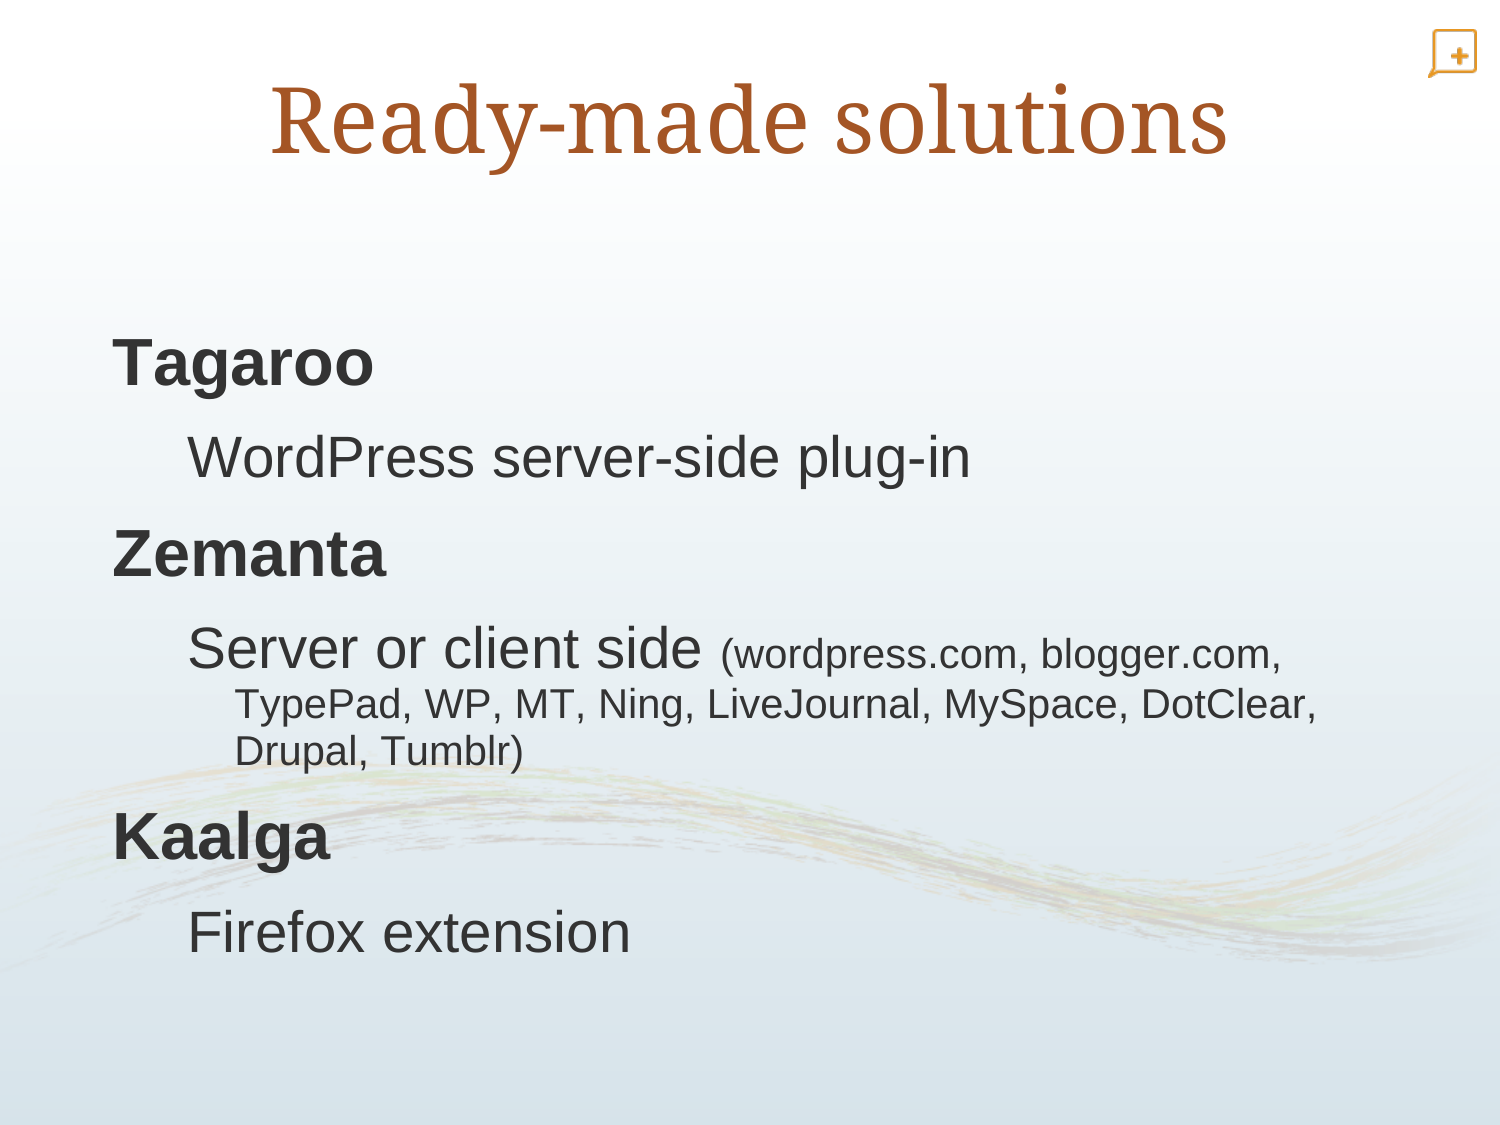

# Ready-made solutions
Tagaroo
WordPress server-side plug-in
Zemanta
Server or client side (wordpress.com, blogger.com, TypePad, WP, MT, Ning, LiveJournal, MySpace, DotClear, Drupal, Tumblr)
Kaalga
Firefox extension